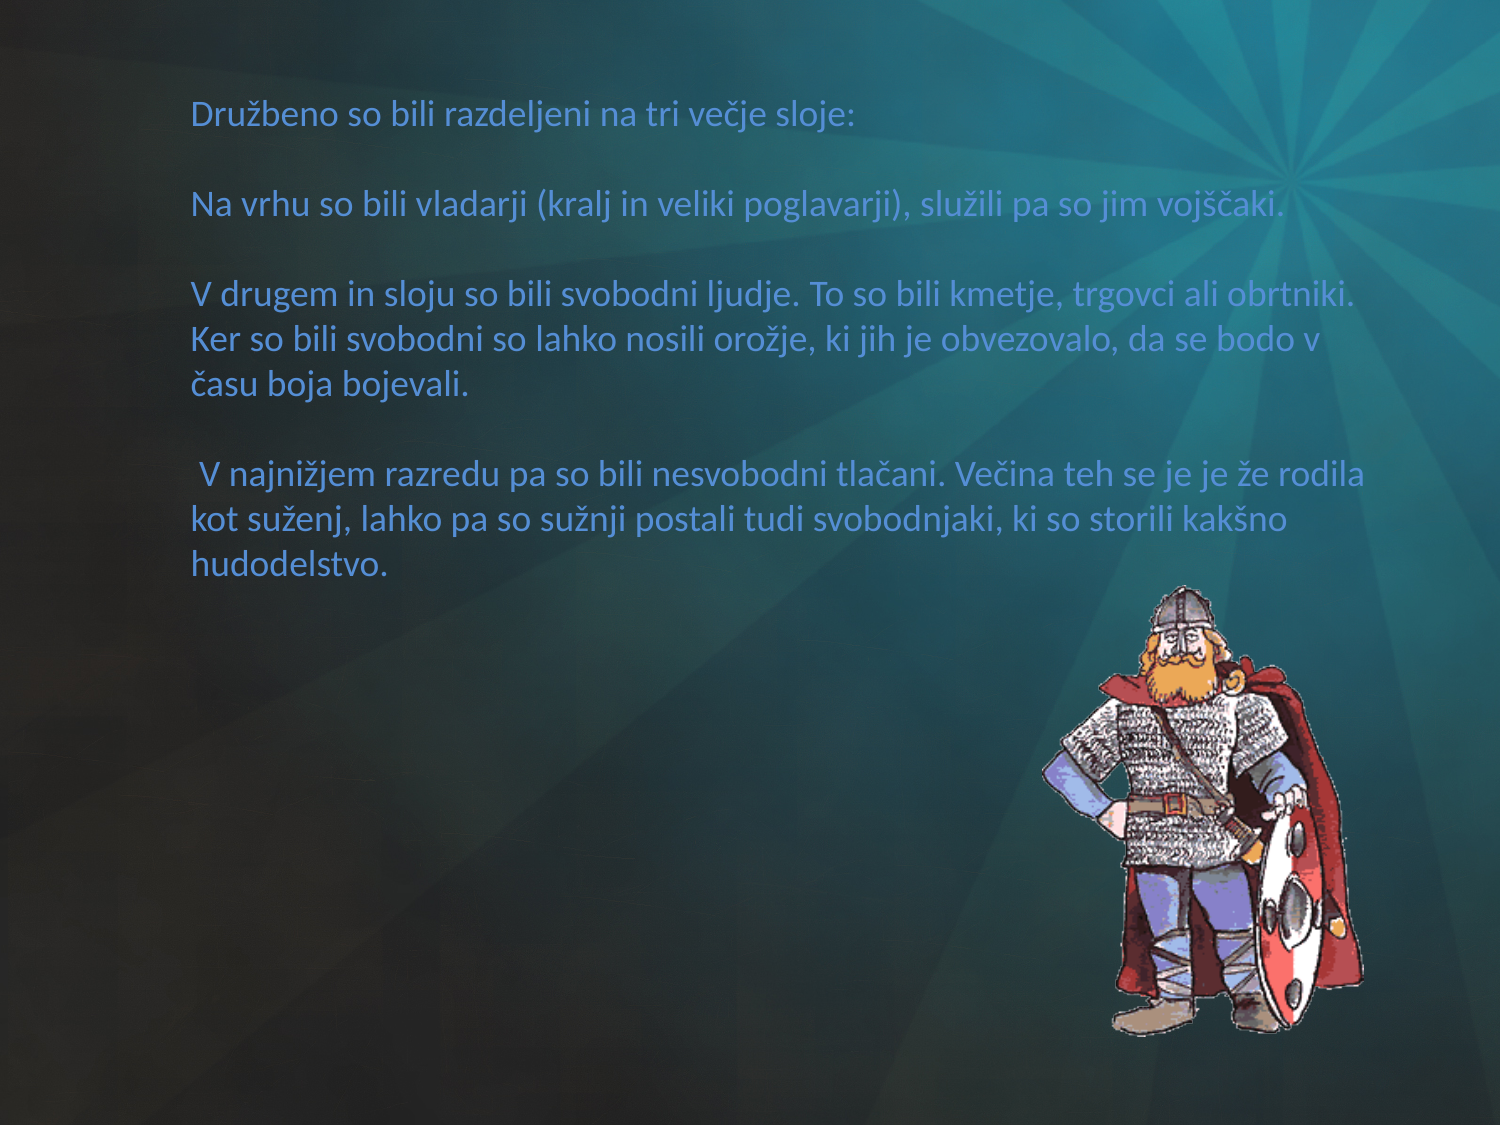

Družbeno so bili razdeljeni na tri večje sloje:
Na vrhu so bili vladarji (kralj in veliki poglavarji), služili pa so jim vojščaki.
V drugem in sloju so bili svobodni ljudje. To so bili kmetje, trgovci ali obrtniki. Ker so bili svobodni so lahko nosili orožje, ki jih je obvezovalo, da se bodo v času boja bojevali.
 V najnižjem razredu pa so bili nesvobodni tlačani. Večina teh se je je že rodila kot suženj, lahko pa so sužnji postali tudi svobodnjaki, ki so storili kakšno hudodelstvo.